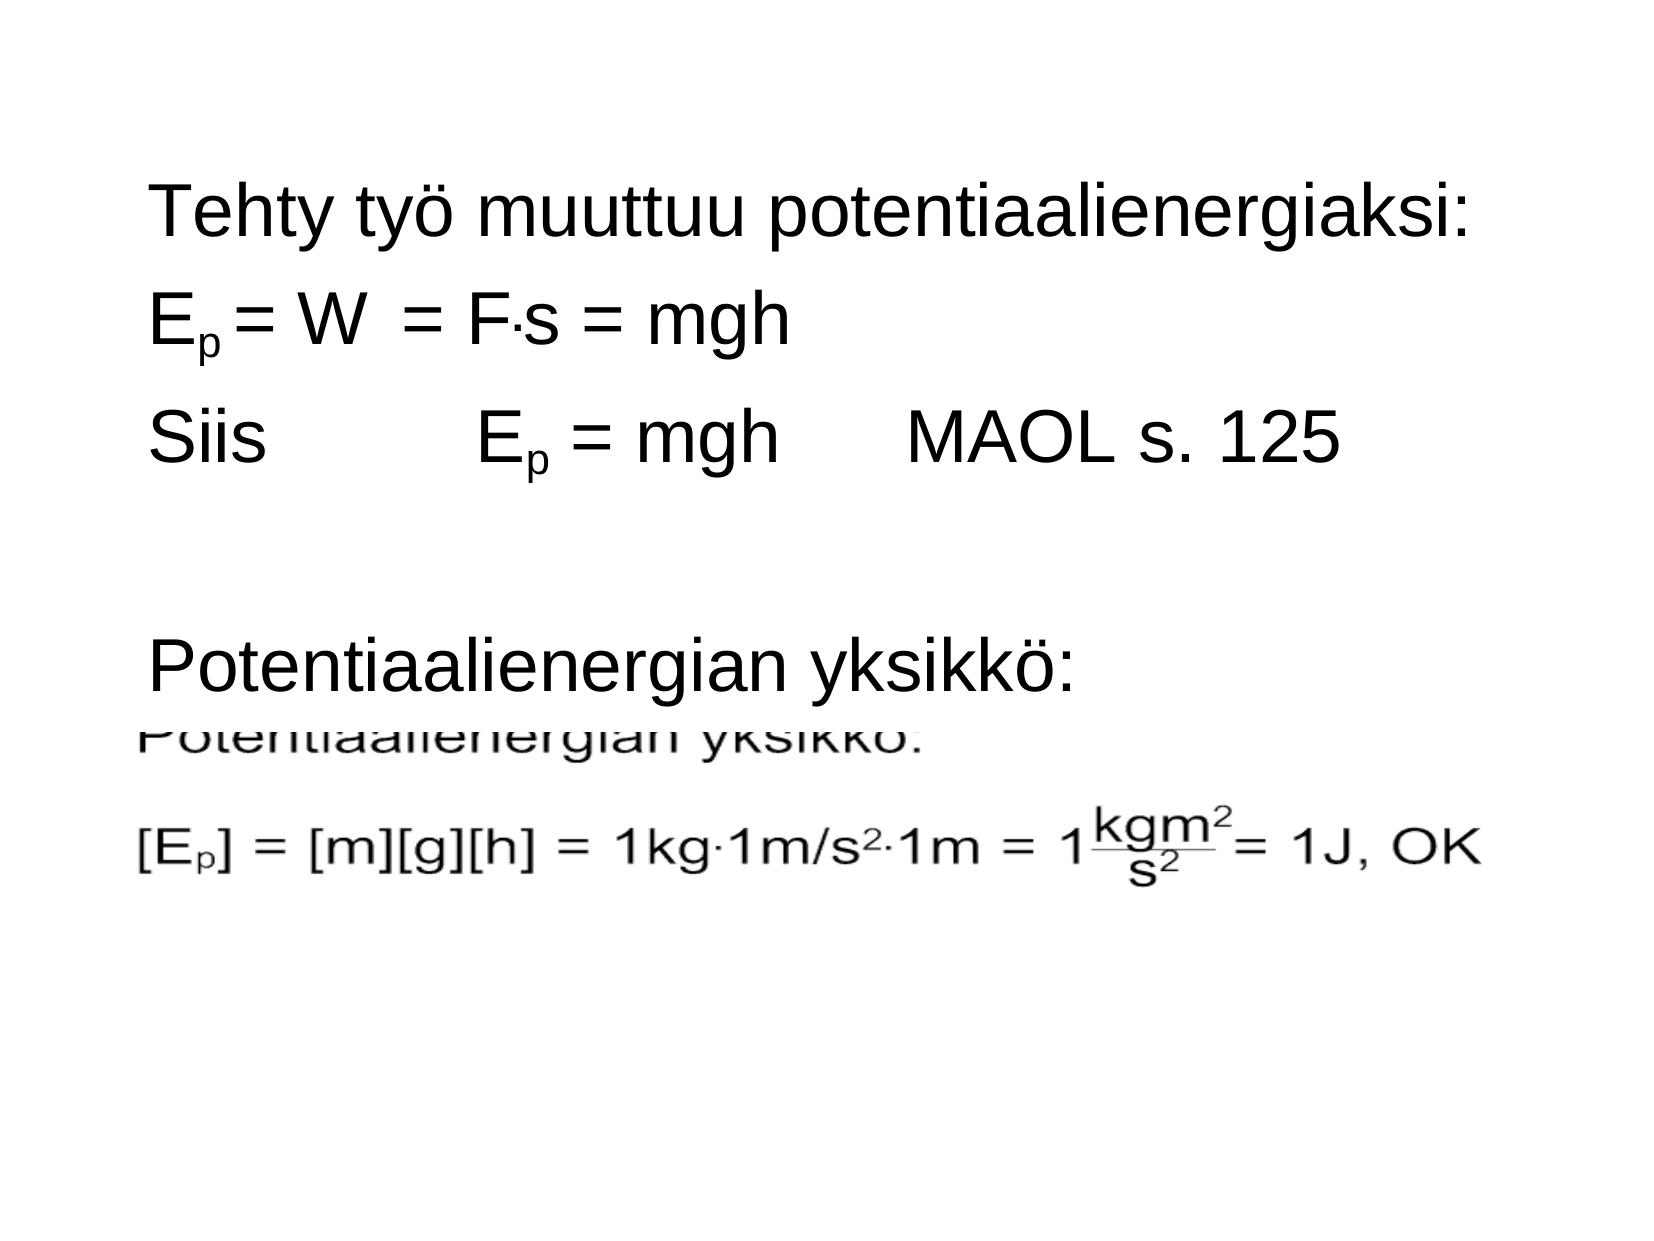

Tehty työ muuttuu potentiaalienergiaksi:
Ep = W = F.s = mgh
Siis Ep = mgh MAOL s. 125
Potentiaalienergian yksikkö: